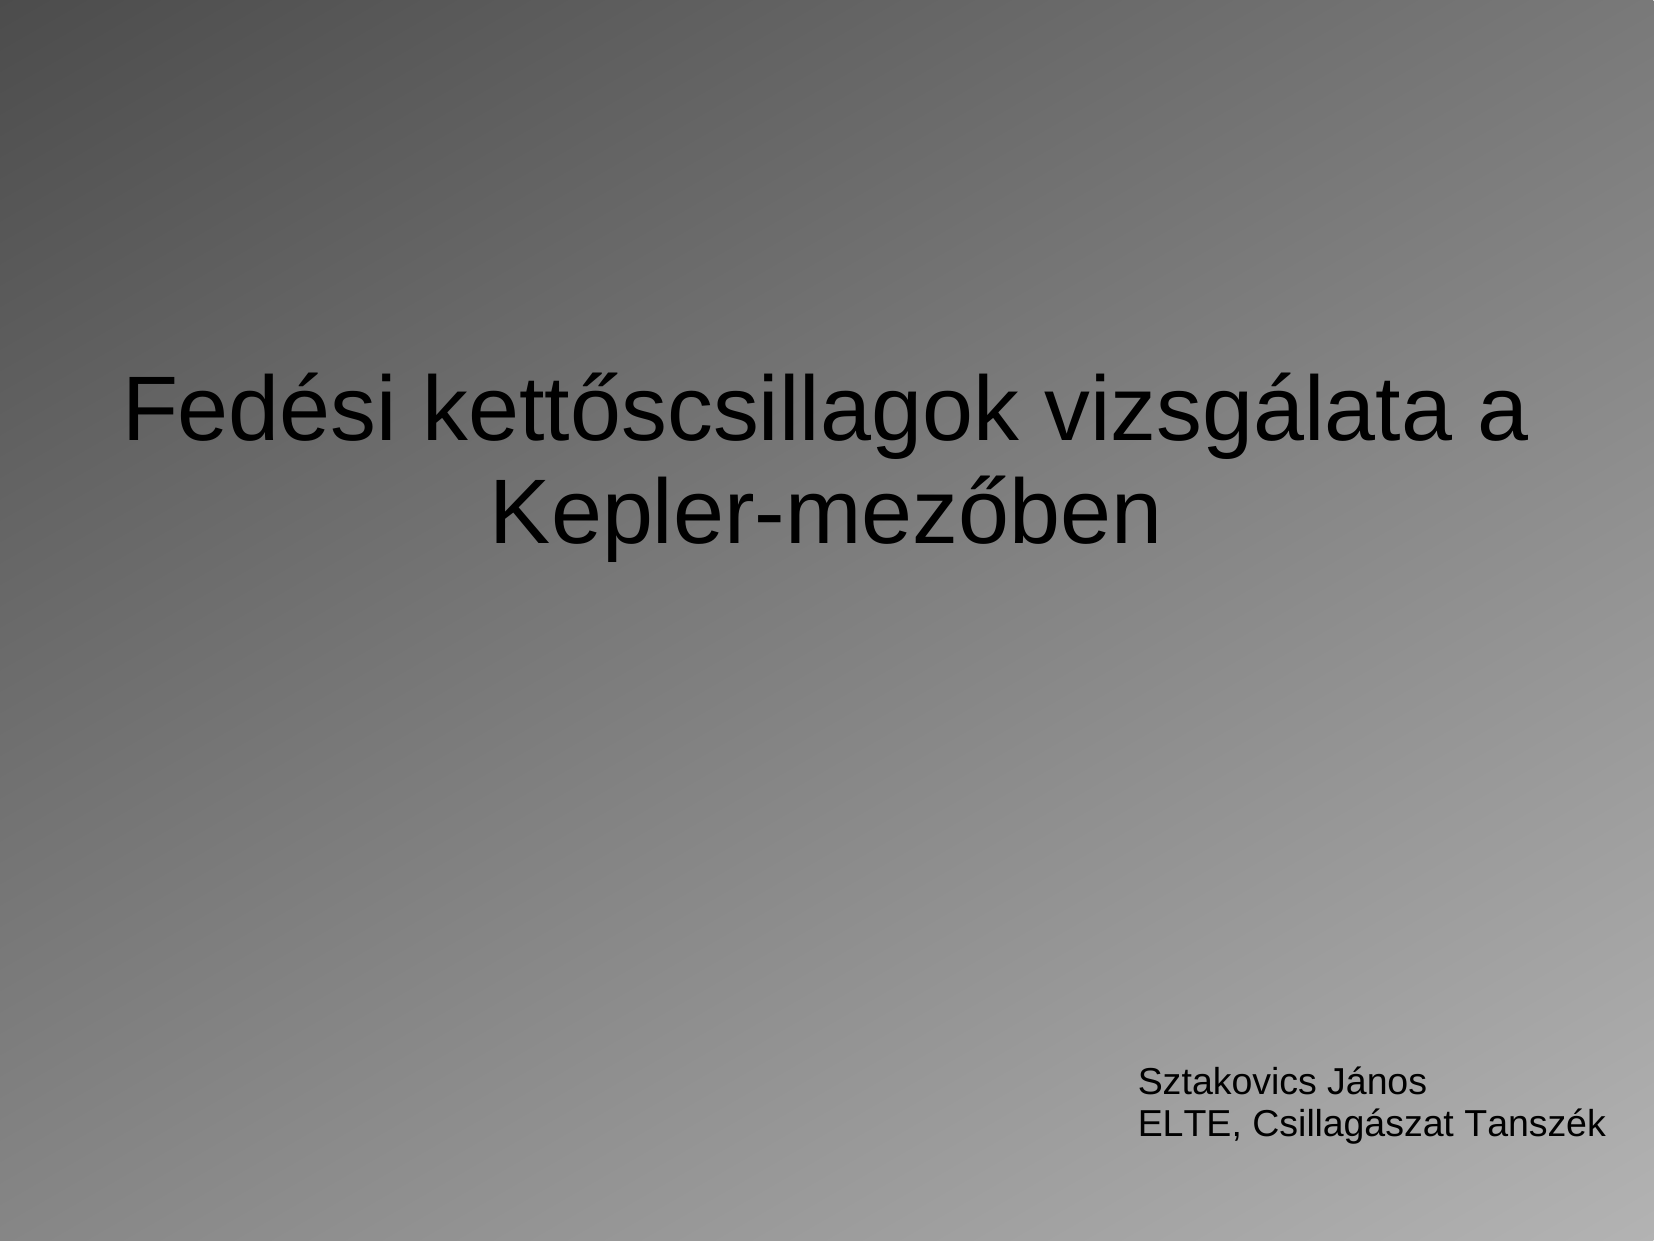

# Fedési kettőscsillagok vizsgálata a Kepler-mezőben
Sztakovics János
ELTE, Csillagászat Tanszék